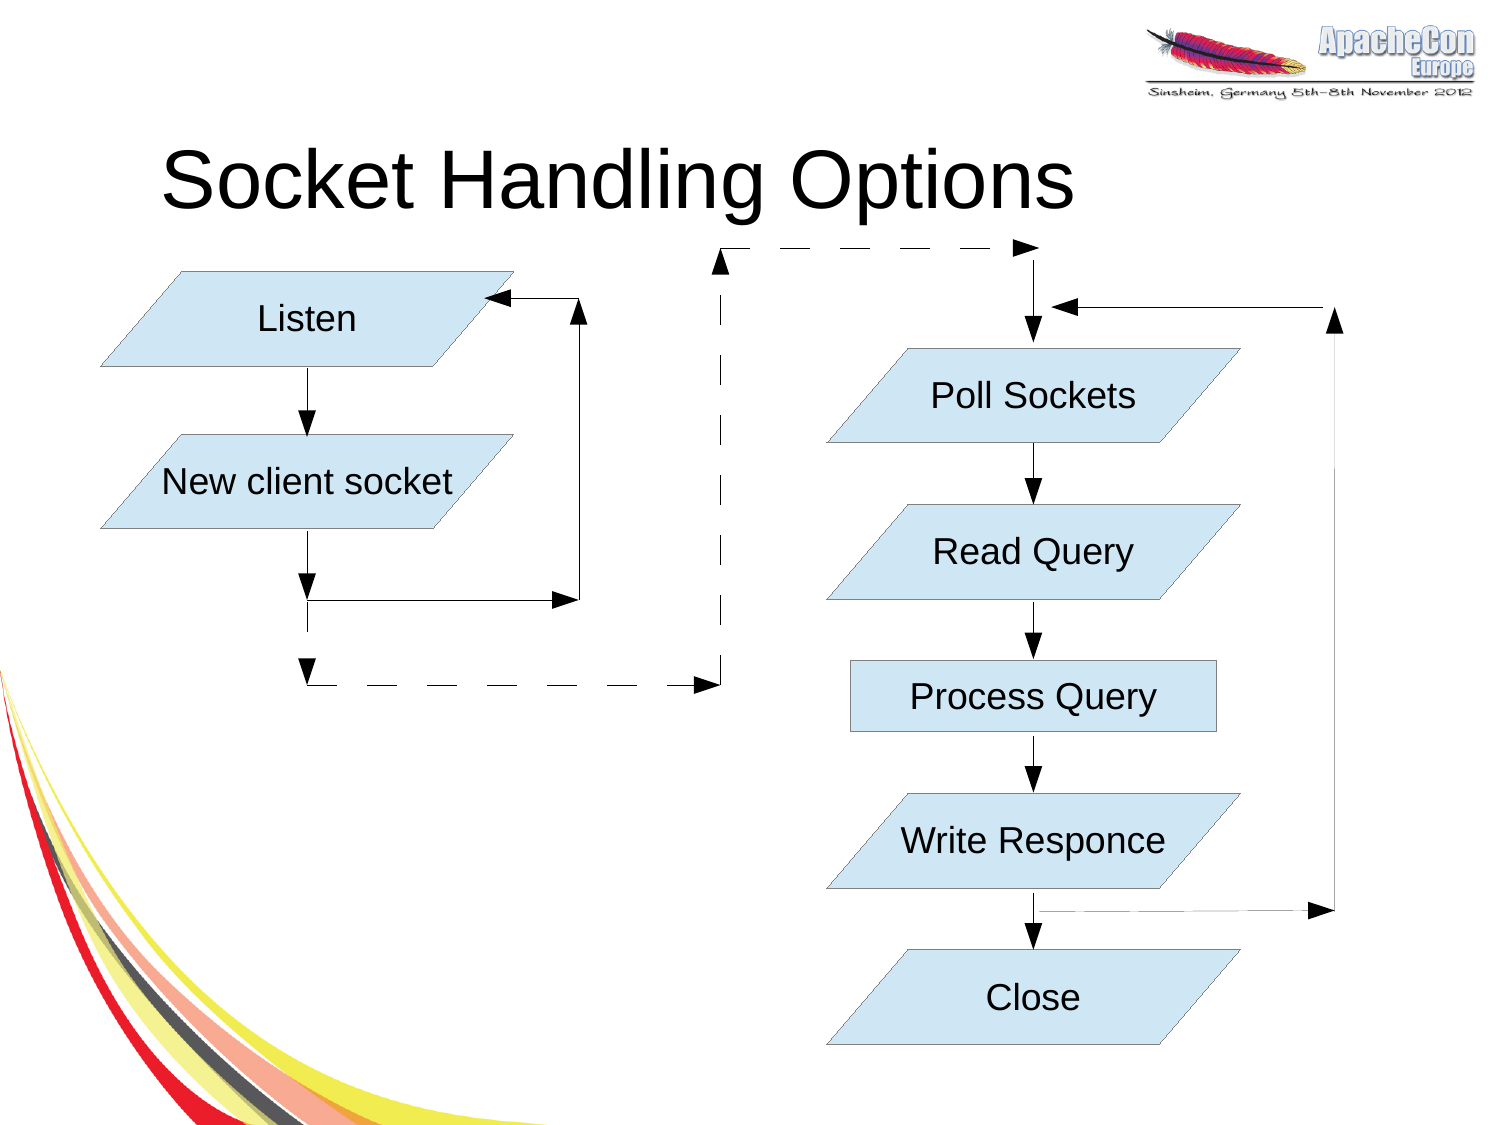

# Socket Handling Options
Listen
Poll Sockets
New client socket
Read Query
Process Query
Write Responce
Close